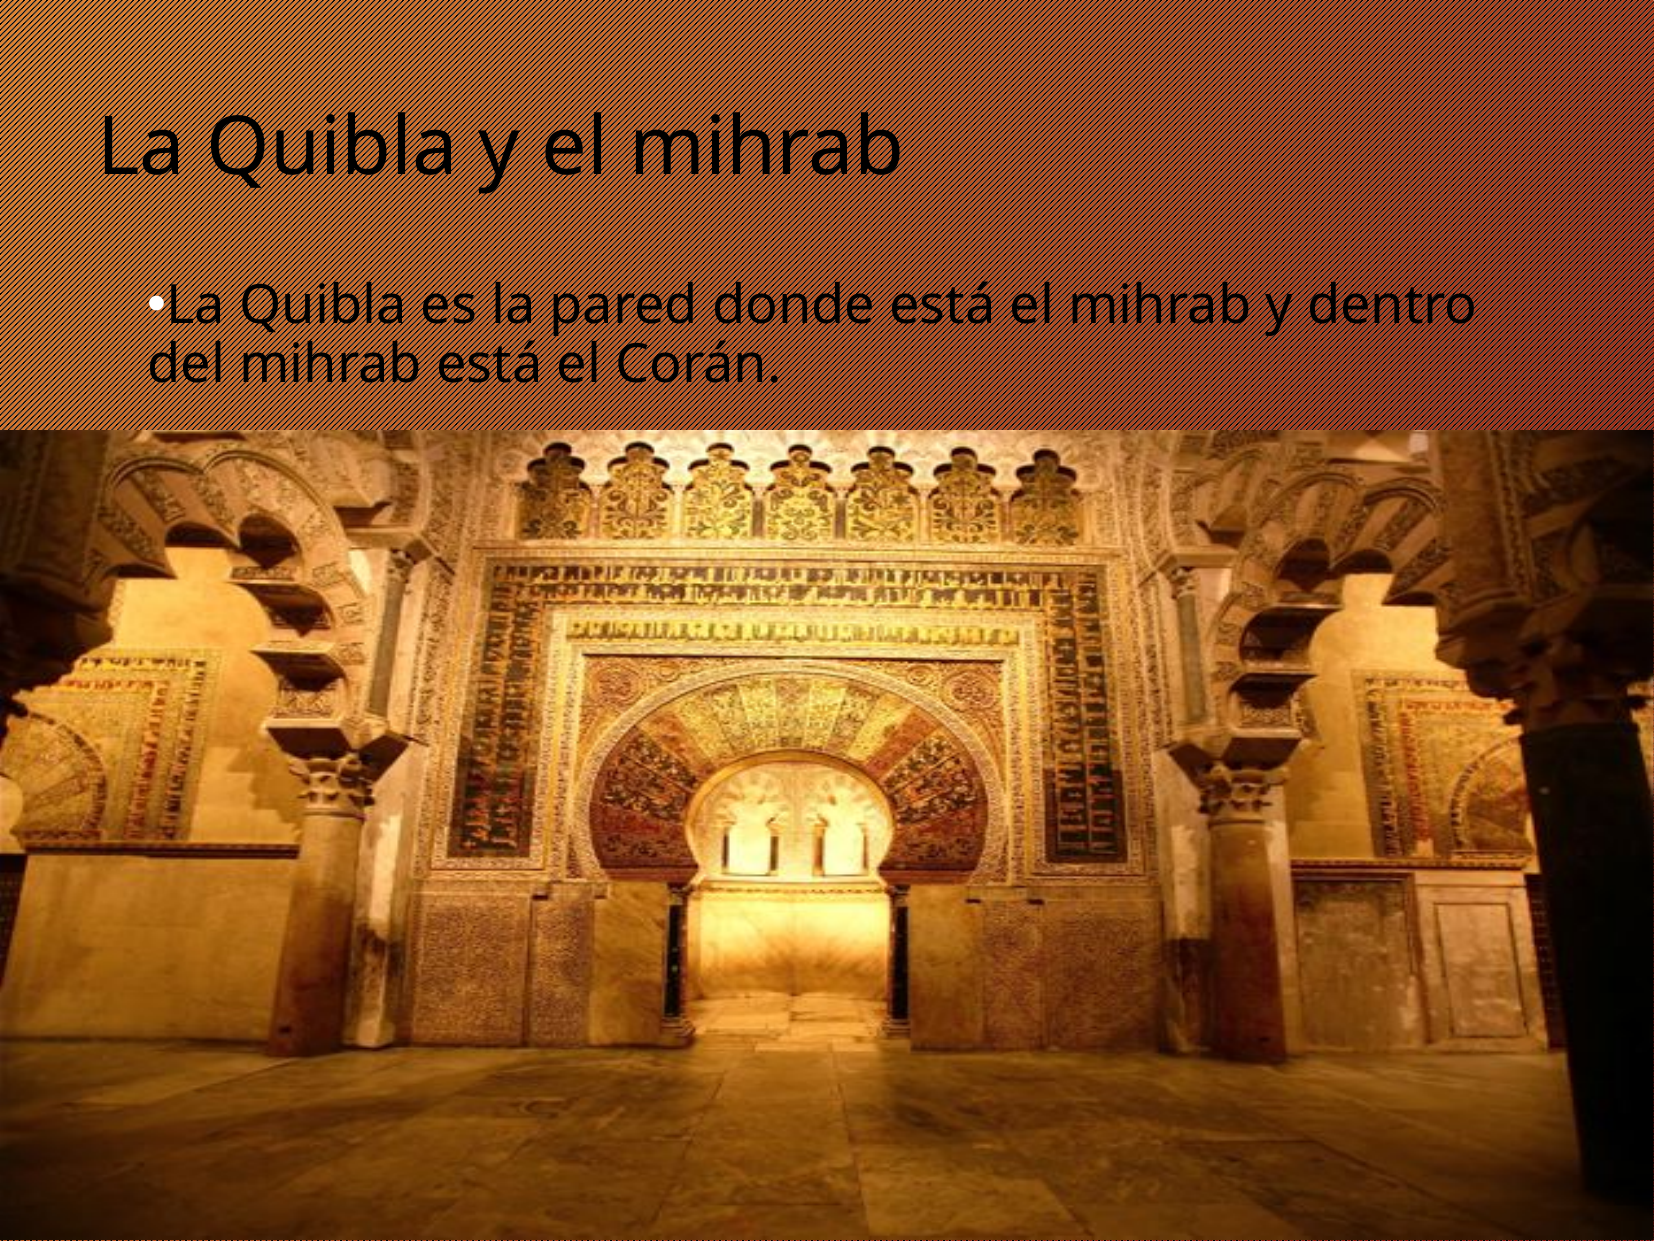

La Quibla y el mihrab
La Quibla es la pared donde está el mihrab y dentro del mihrab está el Corán.